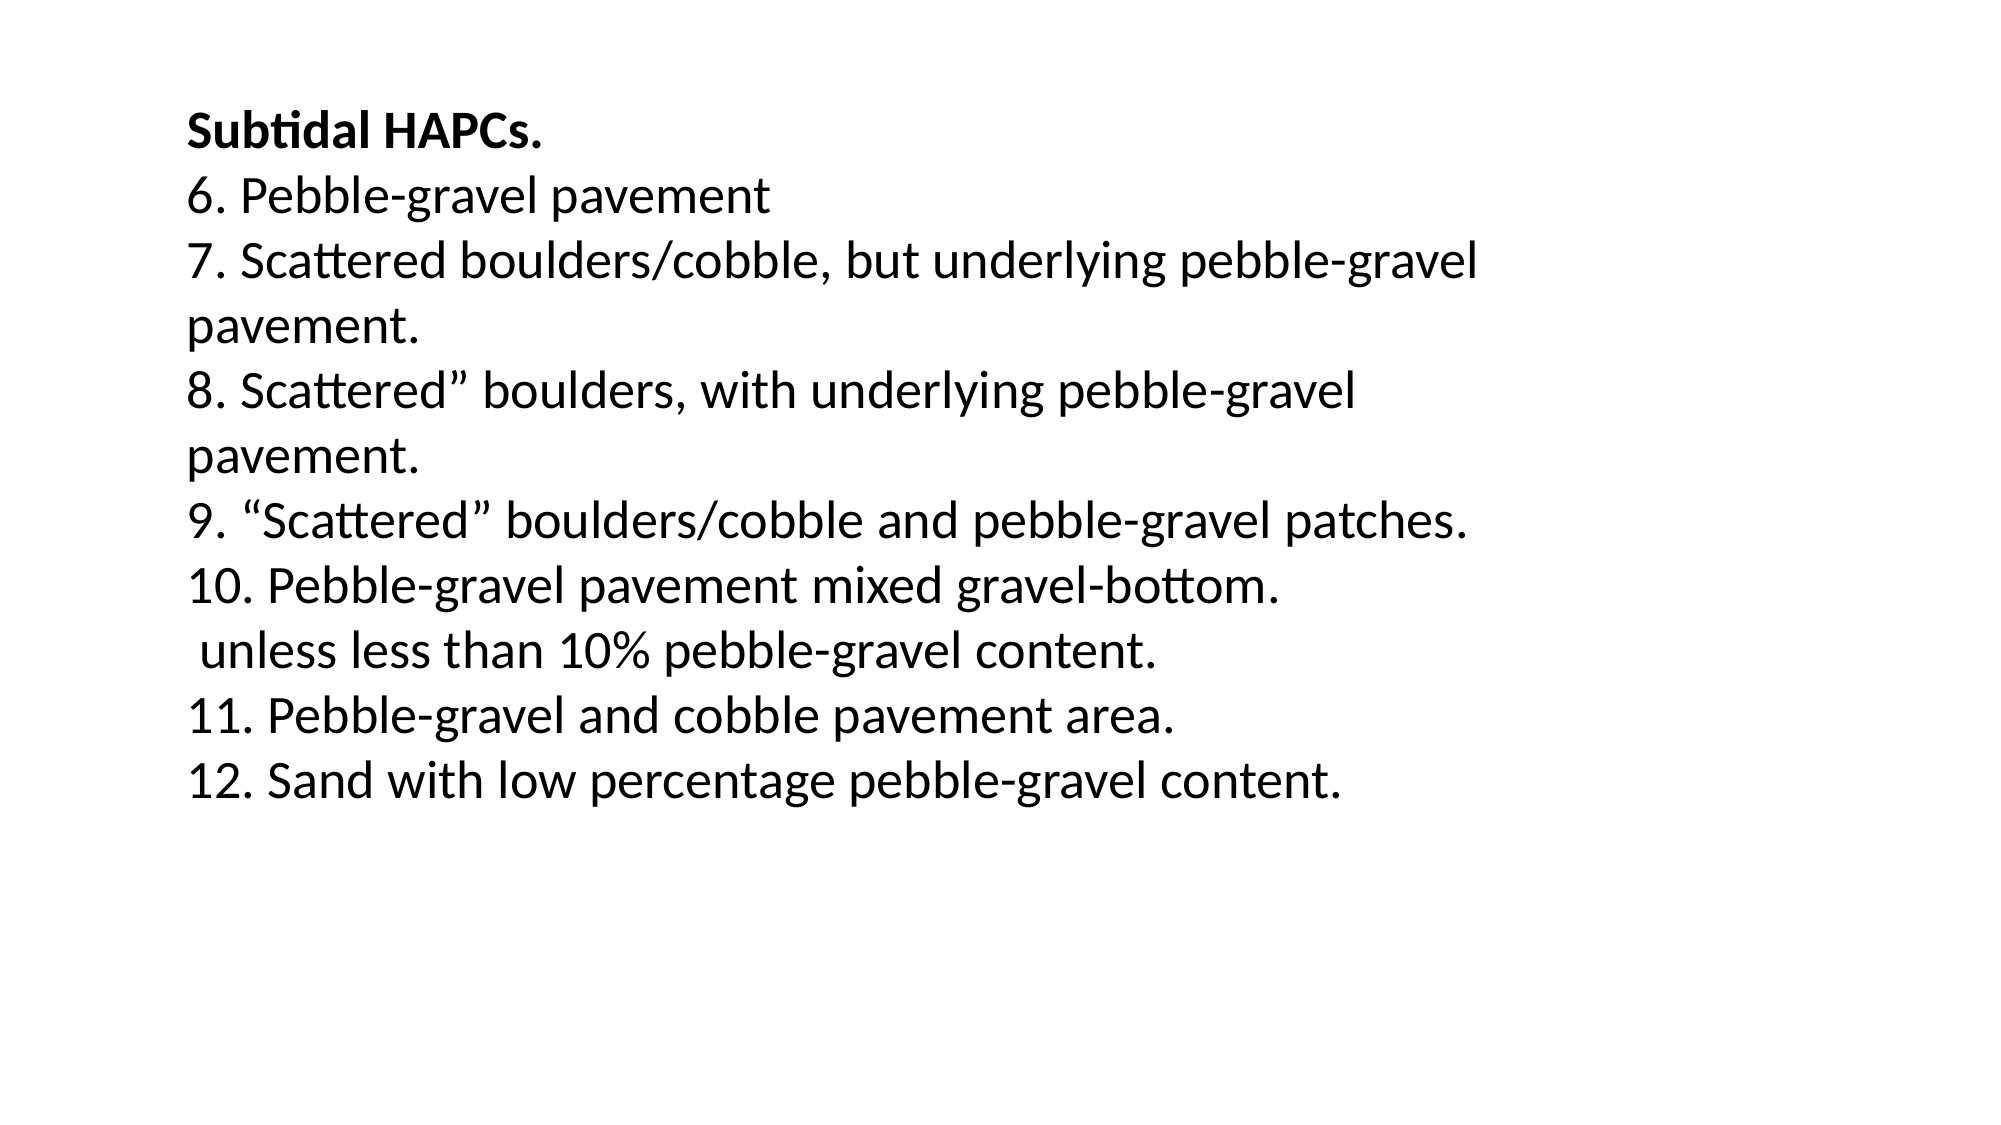

Subtidal HAPCs.
6. Pebble-gravel pavement
7. Scattered boulders/cobble, but underlying pebble-gravel pavement.
8. Scattered” boulders, with underlying pebble-gravel pavement.
9. “Scattered” boulders/cobble and pebble-gravel patches.
10. Pebble-gravel pavement mixed gravel-bottom.
 unless less than 10% pebble-gravel content.
11. Pebble-gravel and cobble pavement area.
12. Sand with low percentage pebble-gravel content.